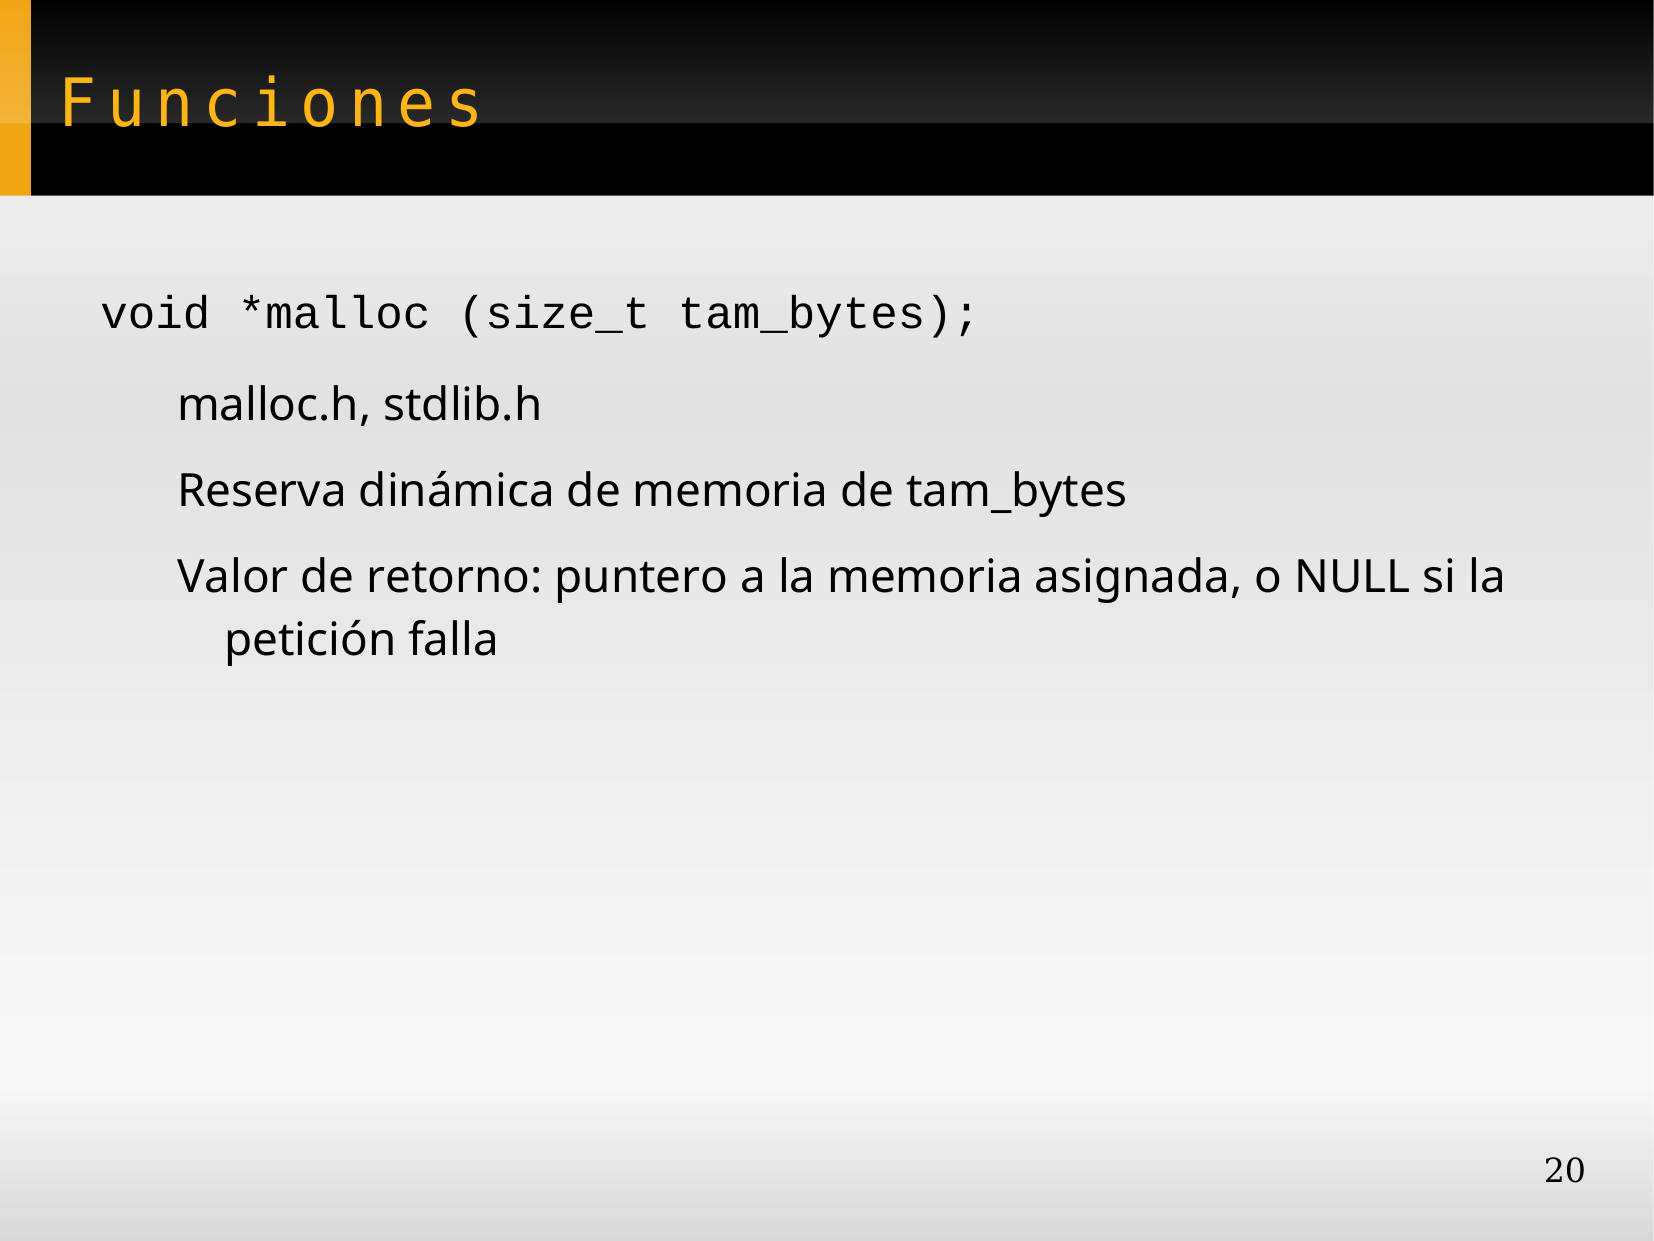

# Funciones
void *malloc (size_t tam_bytes);
malloc.h, stdlib.h
Reserva dinámica de memoria de tam_bytes
Valor de retorno: puntero a la memoria asignada, o NULL si la petición falla
20